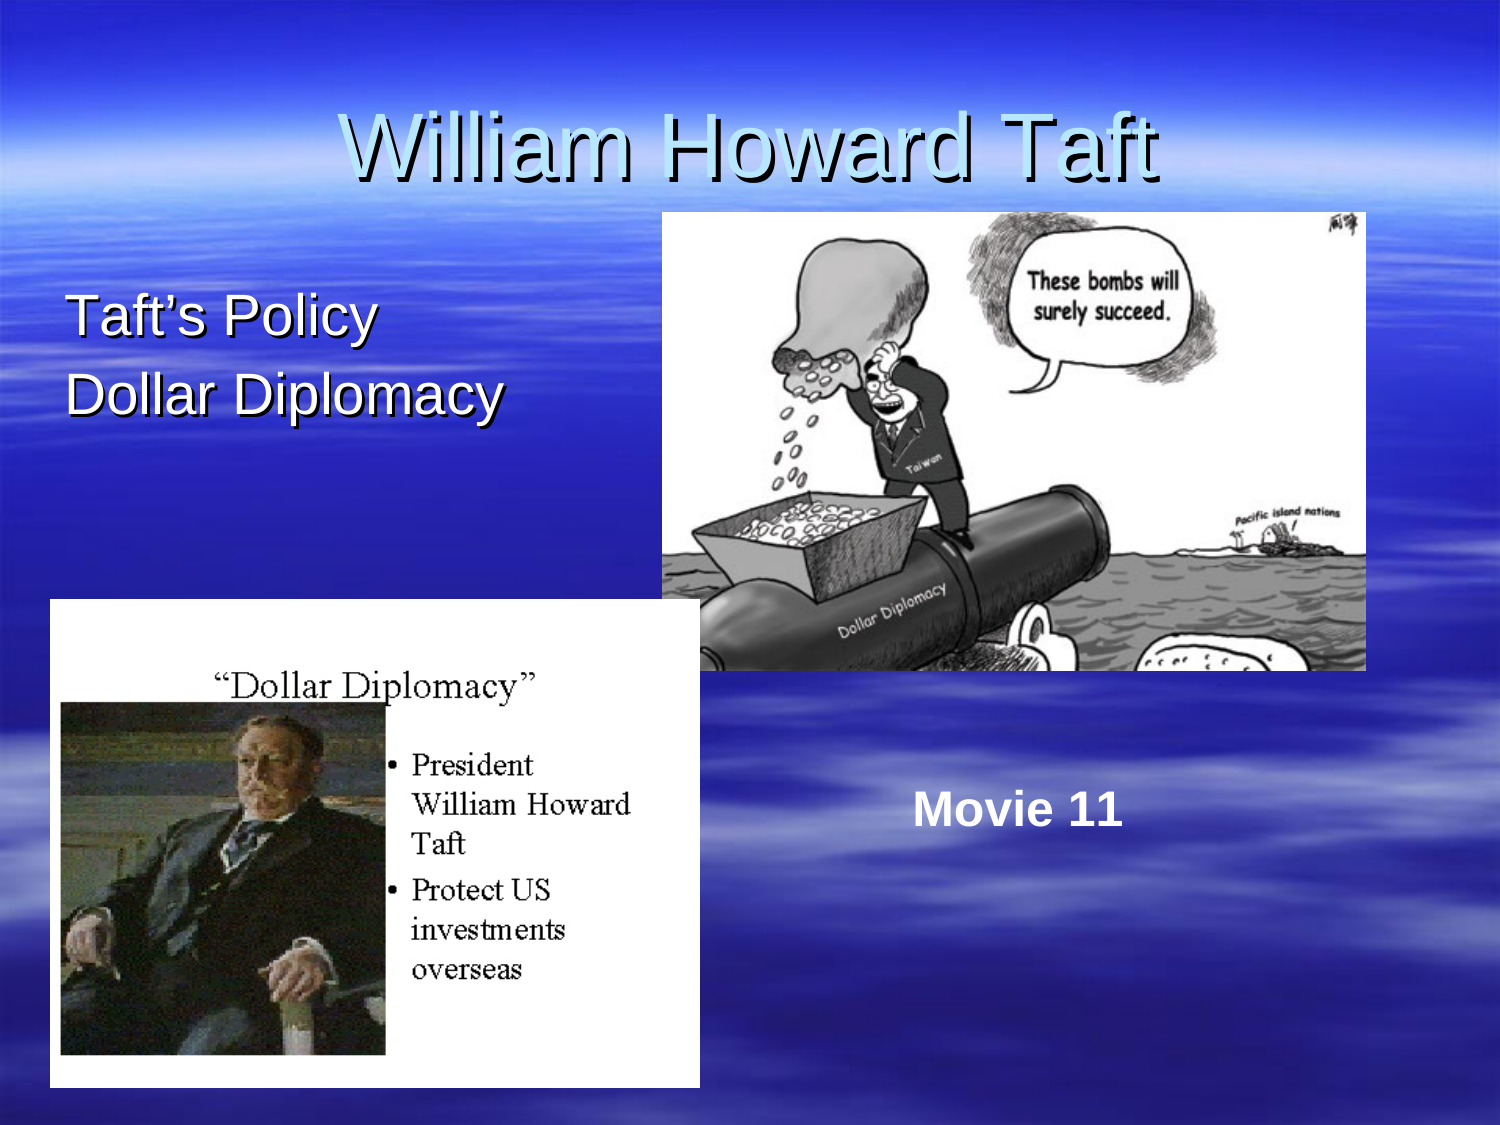

# William Howard Taft
Taft’s Policy
Dollar Diplomacy
Movie 11